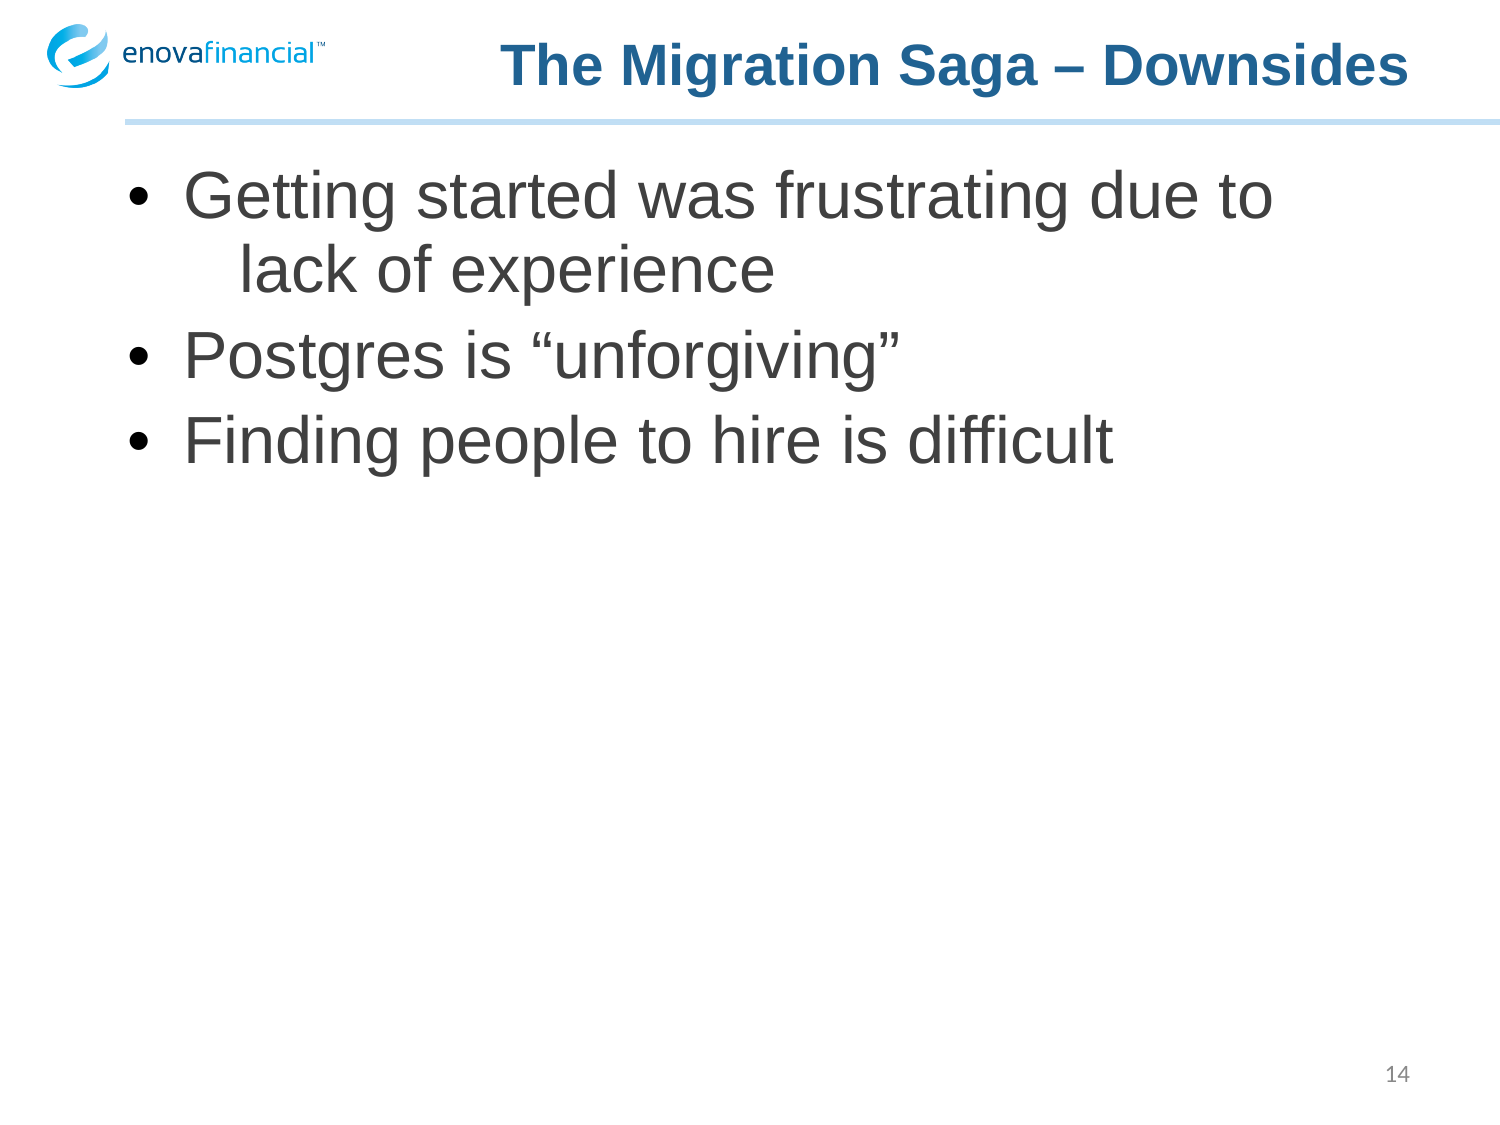

The Migration Saga – Downsides
# Getting started was frustrating due to lack of experience
Postgres is “unforgiving”
Finding people to hire is difficult